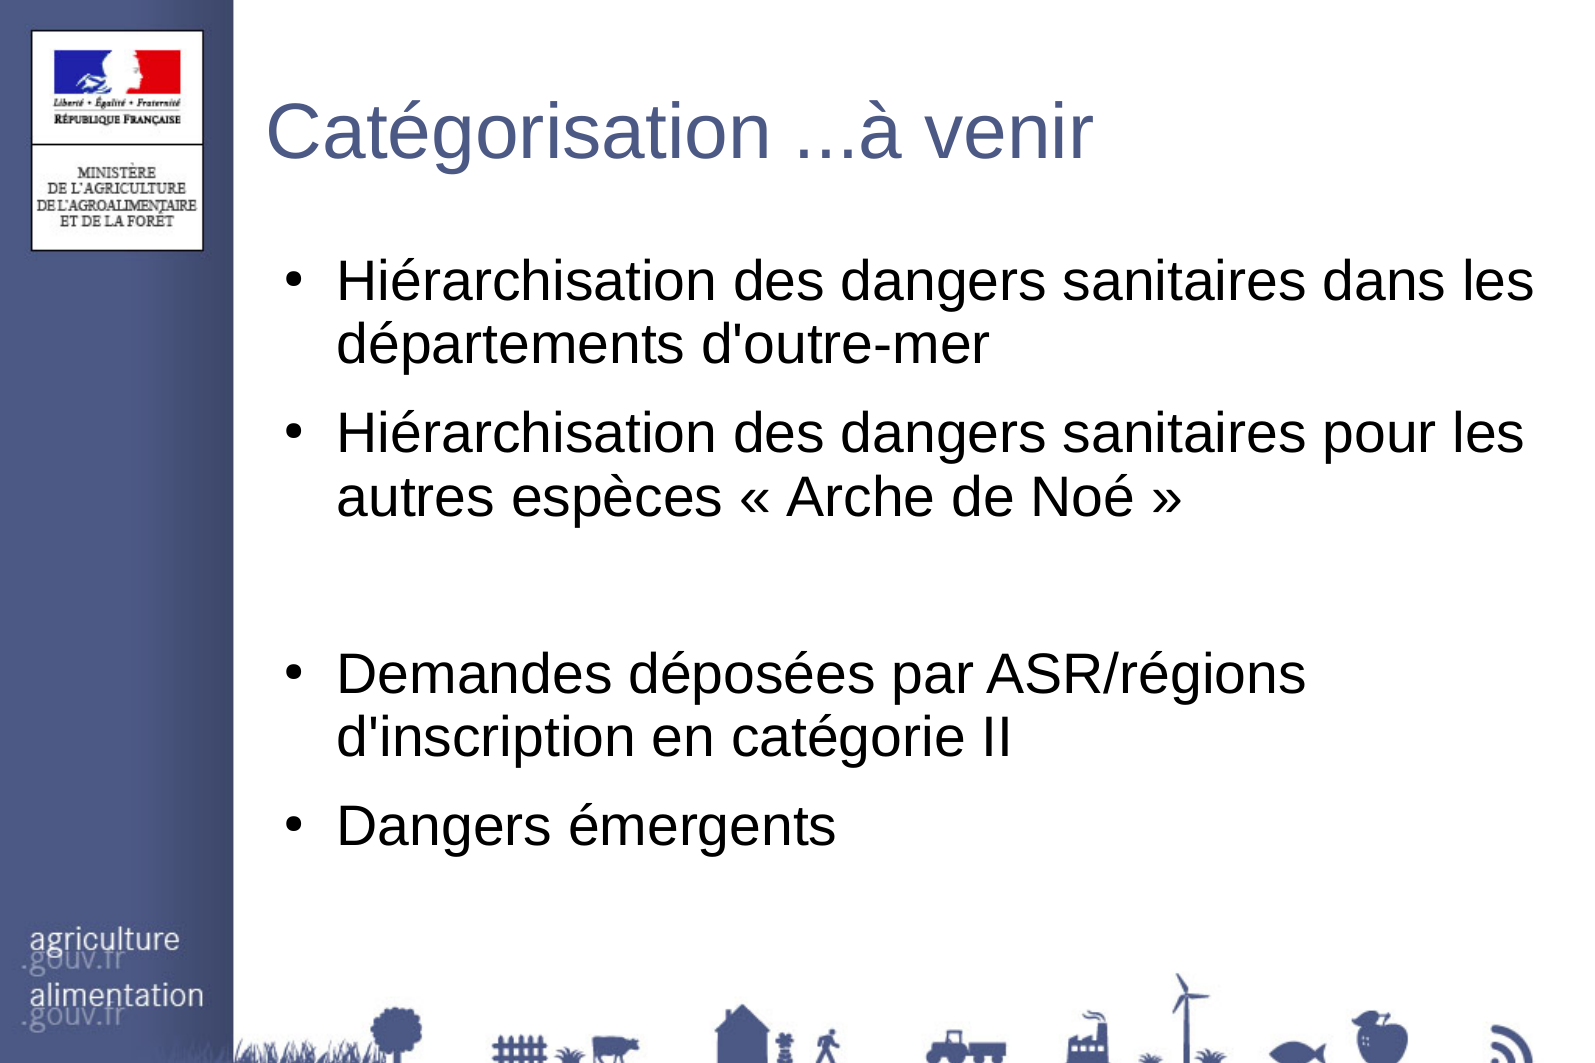

# Catégorisation ...à venir
Hiérarchisation des dangers sanitaires dans les départements d'outre-mer
Hiérarchisation des dangers sanitaires pour les autres espèces « Arche de Noé »
Demandes déposées par ASR/régions d'inscription en catégorie II
Dangers émergents